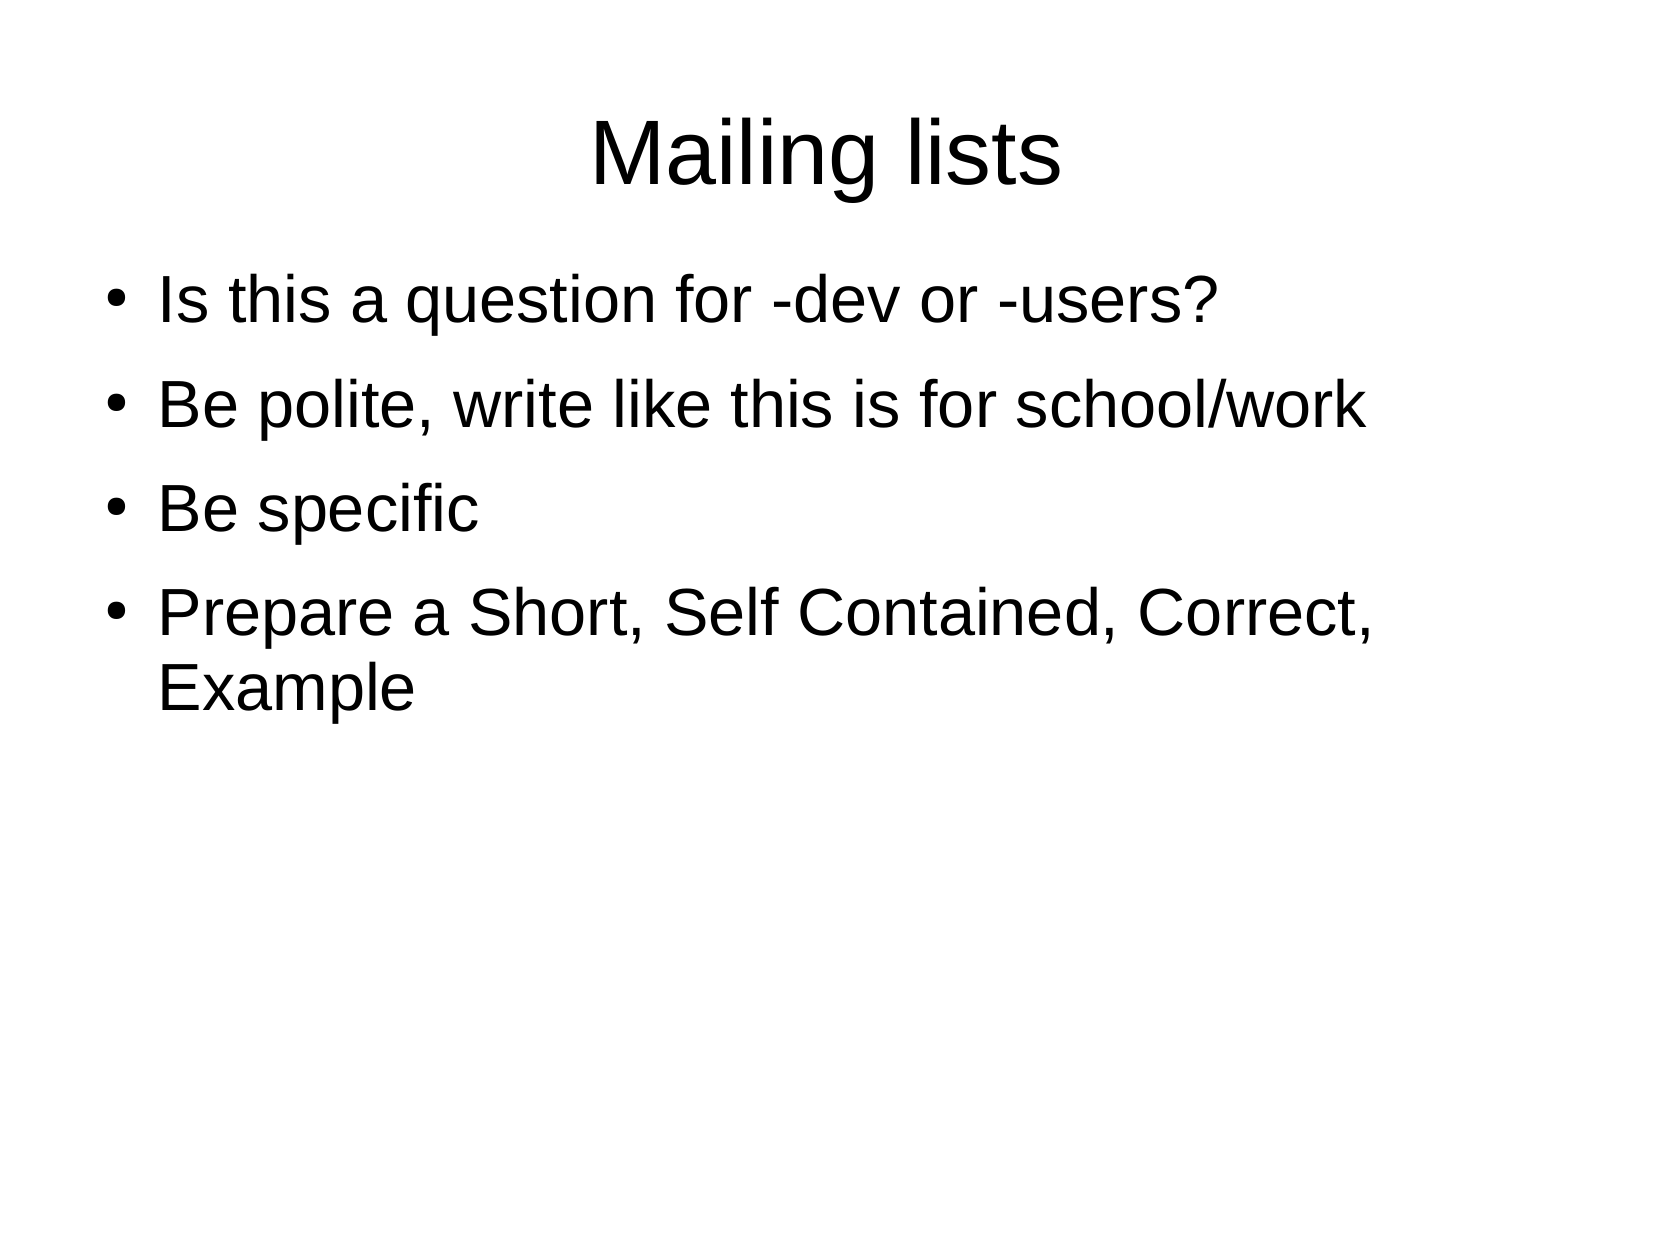

# Mailing lists
Is this a question for -dev or -users?
Be polite, write like this is for school/work
Be specific
Prepare a Short, Self Contained, Correct, Example